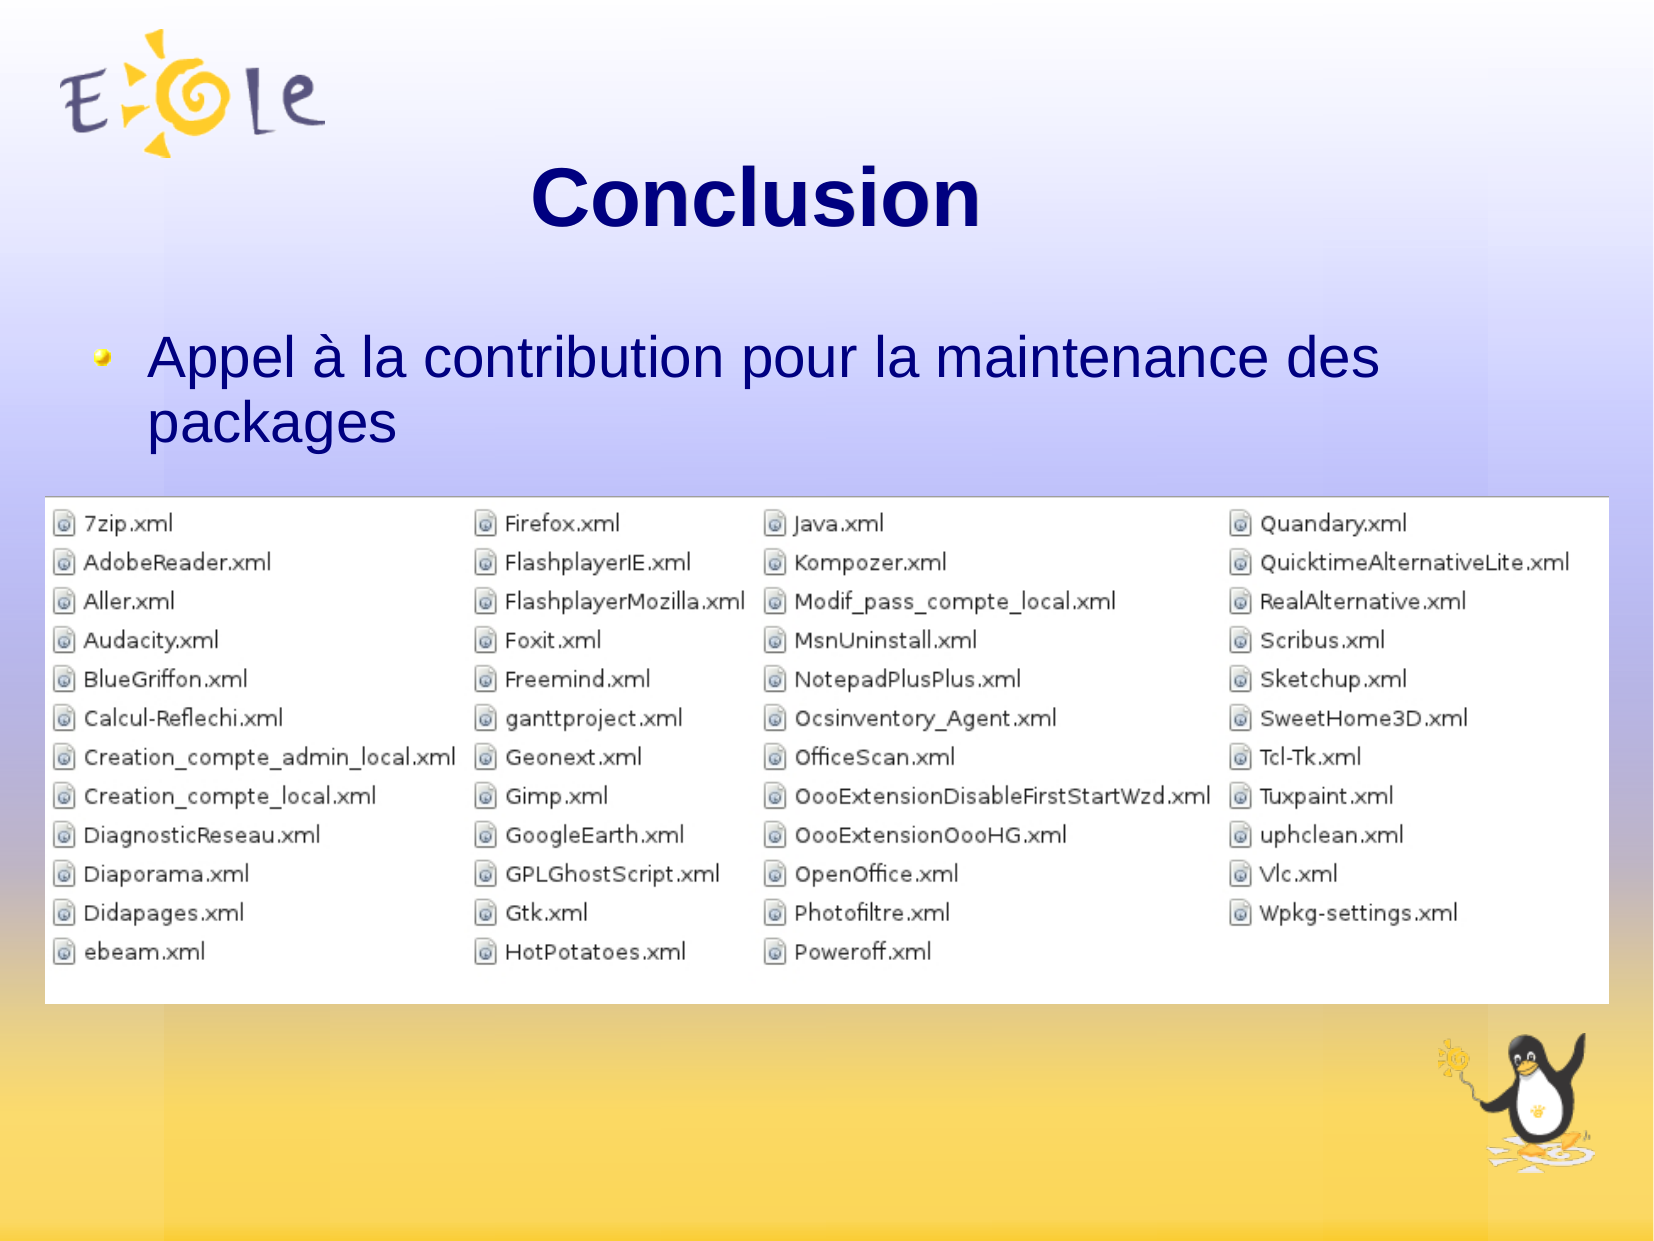

Conclusion
# Appel à la contribution pour la maintenance des packages